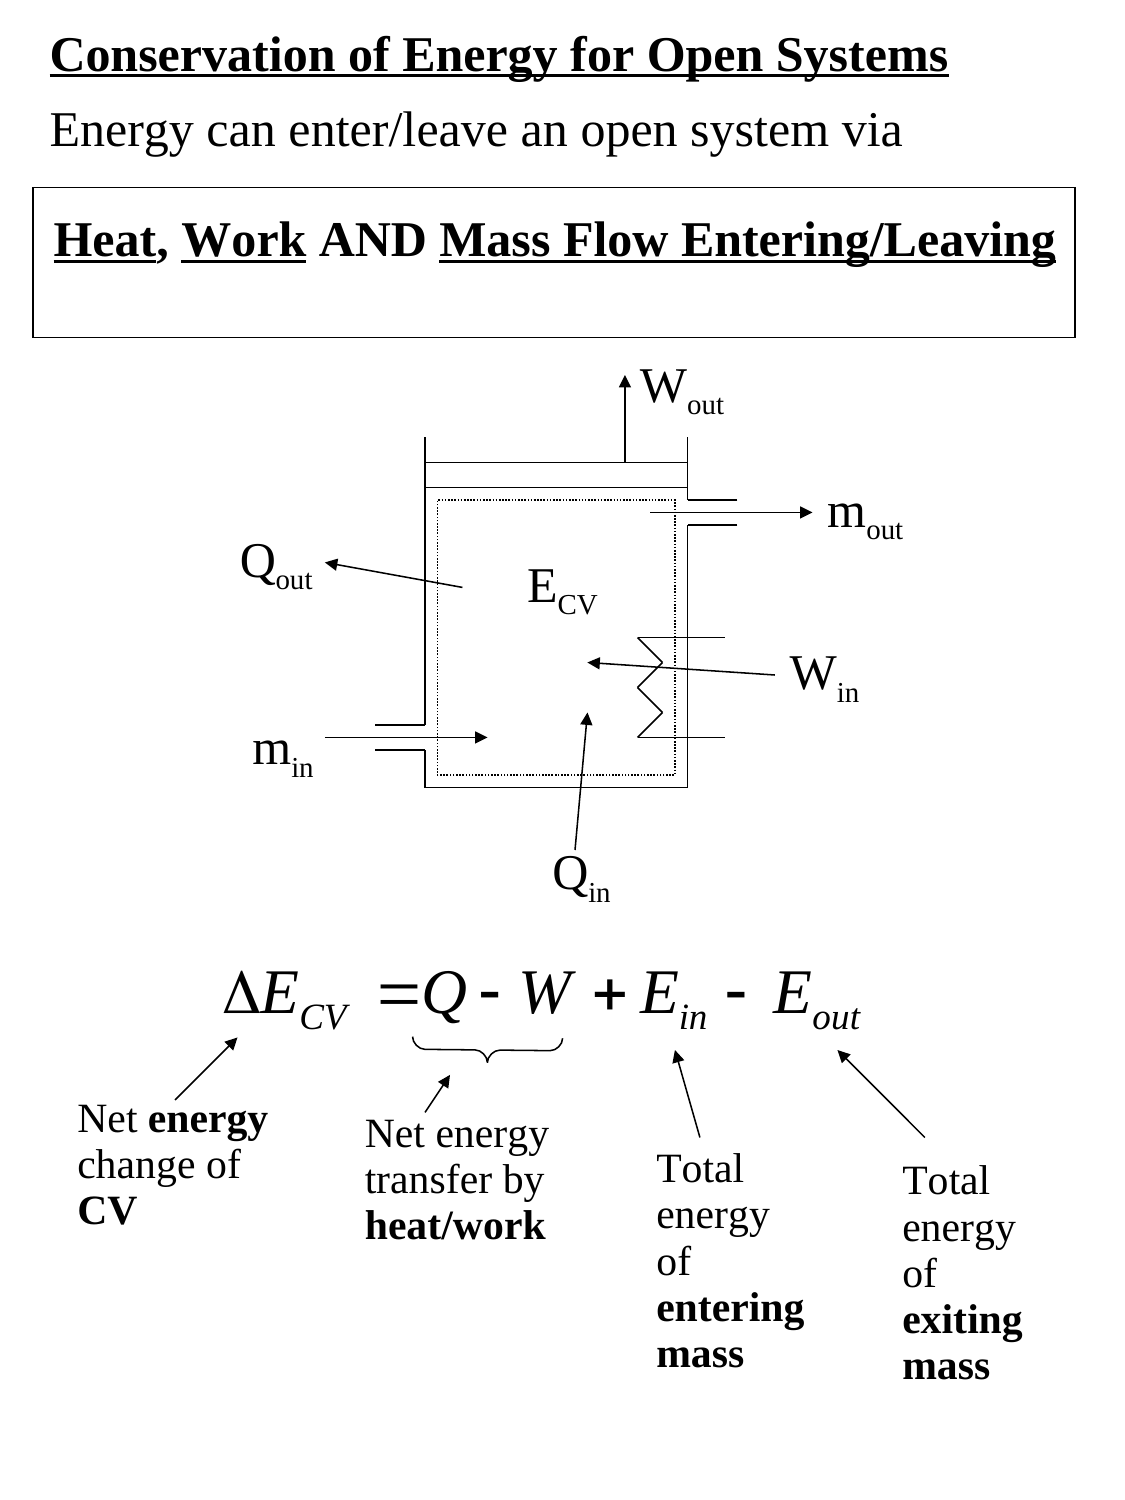

Conservation of Energy for Open Systems
Energy can enter/leave an open system via
Heat, Work AND Mass Flow Entering/Leaving
Wout
mout
Qout
ECV
Win
min
Qin
Net energy change of CV
Net energy transfer by heat/work
Total energy of entering mass
Total energy of exiting mass